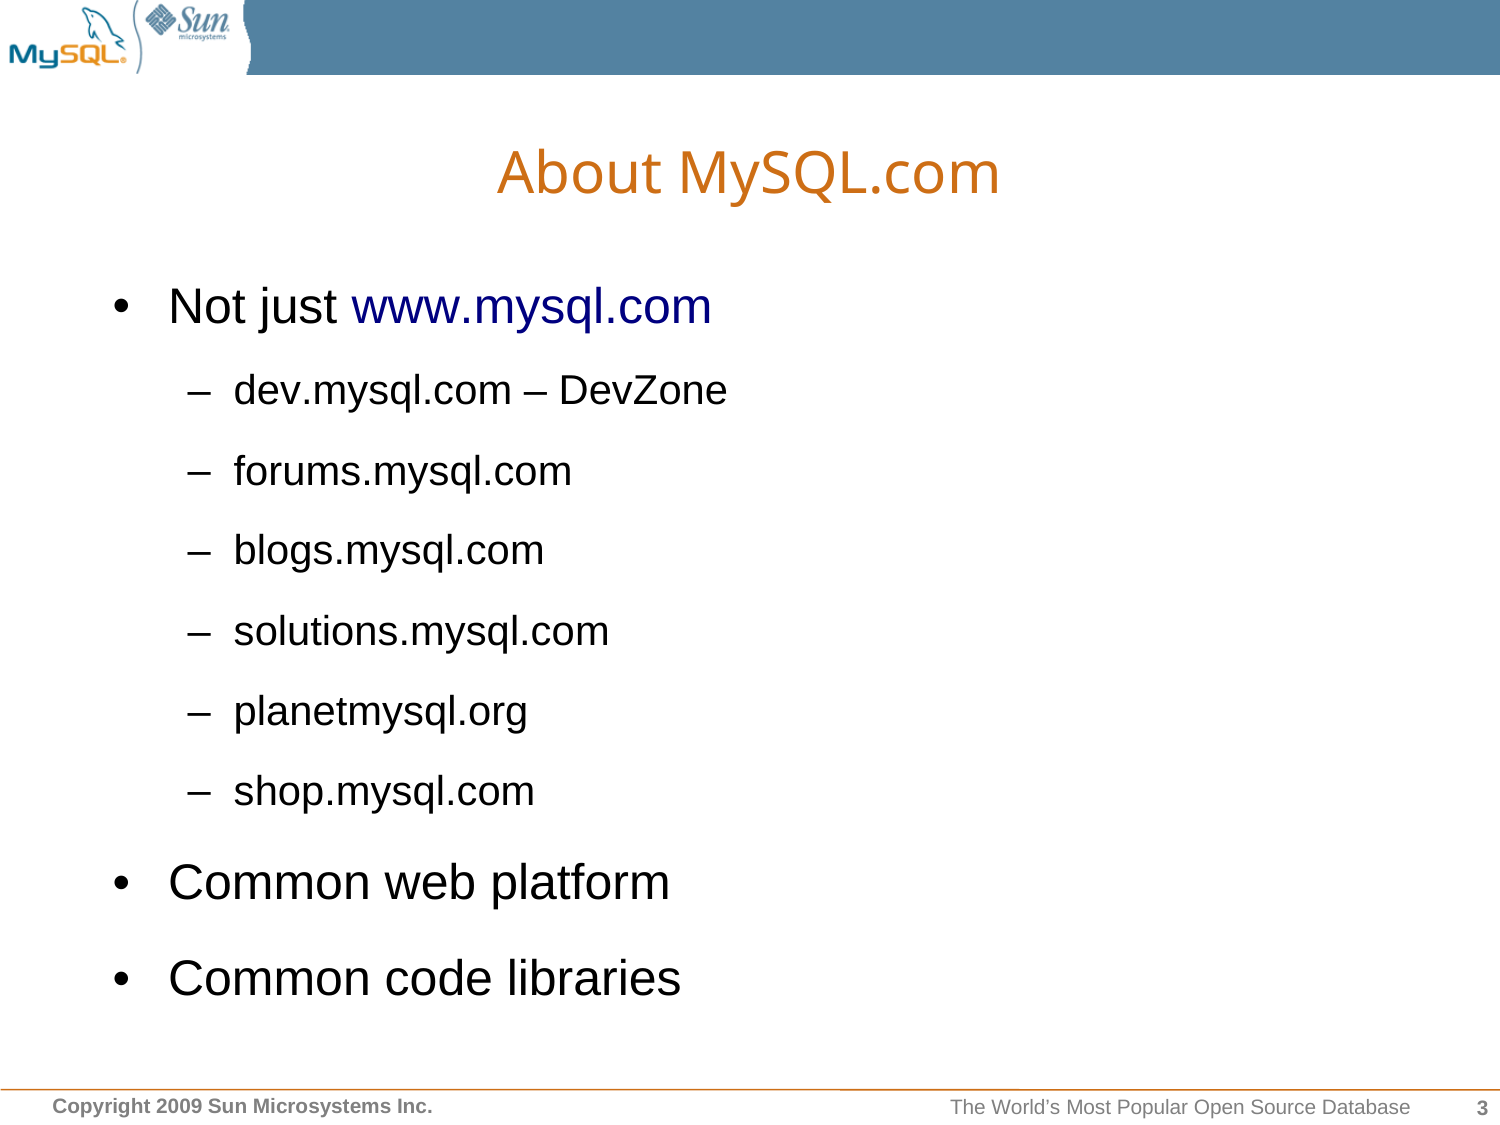

# About MySQL.com
Not just www.mysql.com
dev.mysql.com – DevZone
forums.mysql.com
blogs.mysql.com
solutions.mysql.com
planetmysql.org
shop.mysql.com
Common web platform
Common code libraries